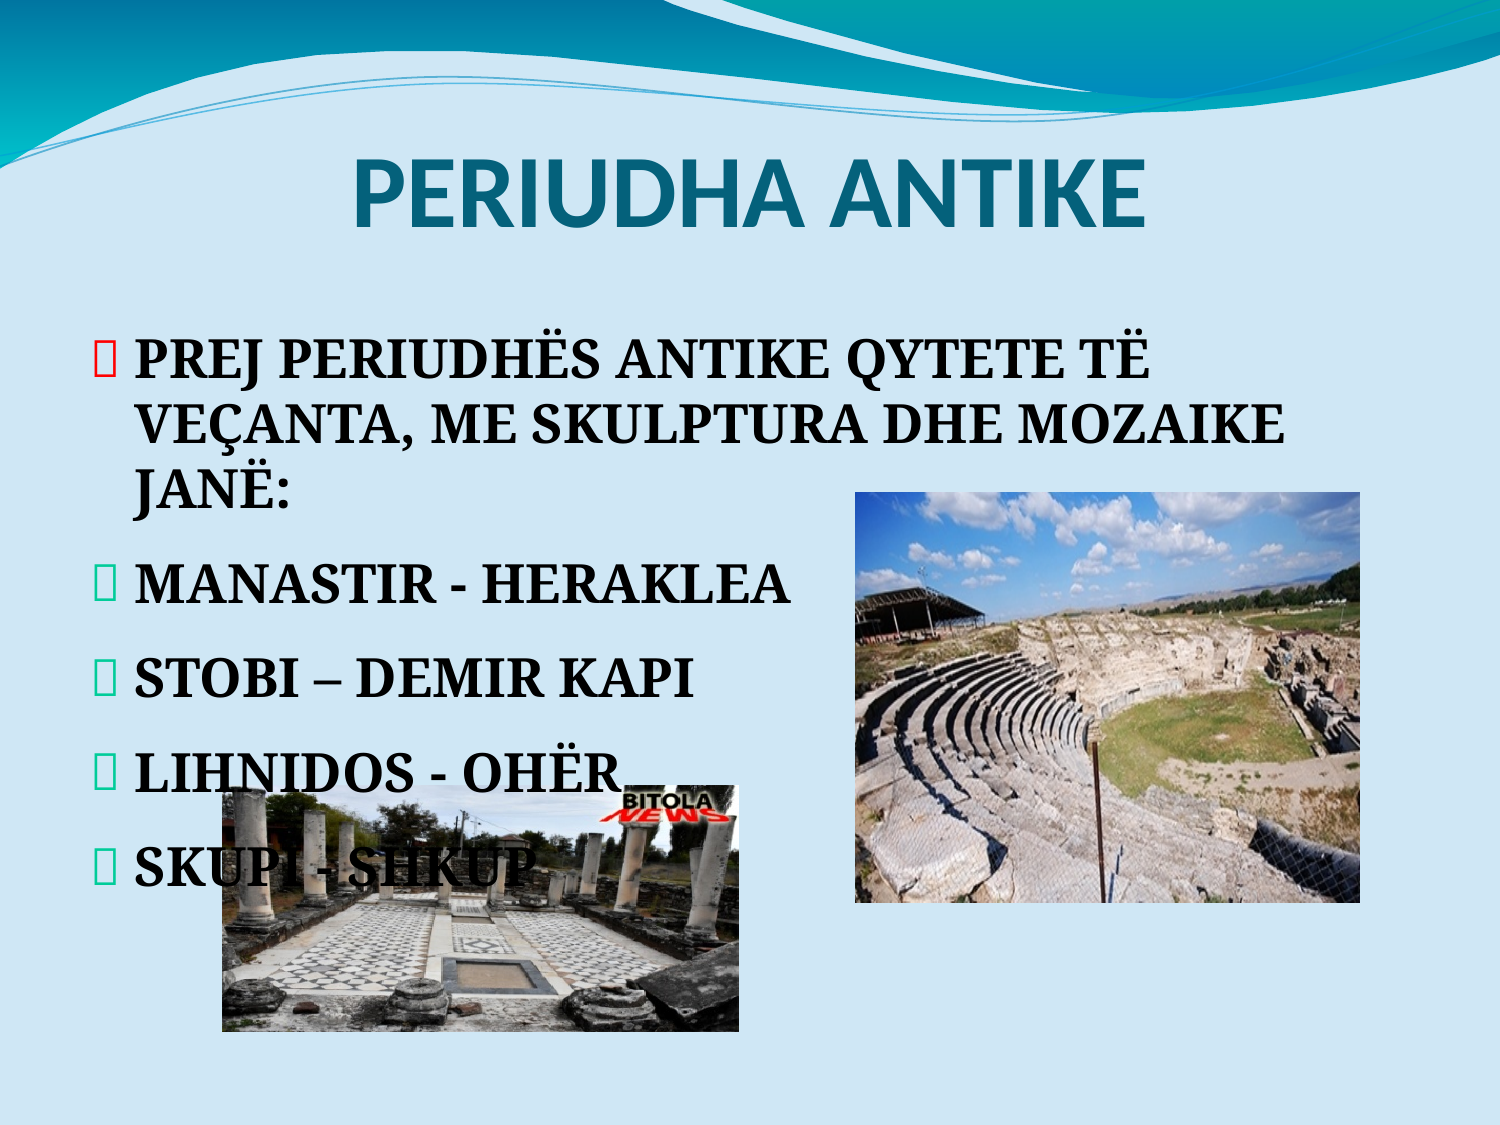

# PERIUDHA ANTIKE
PREJ PERIUDHËS ANTIKE QYTETE TË VEÇANTA, ME SKULPTURA DHE MOZAIKE JANË:
MANASTIR - HERAKLEA
STOBI – DEMIR KAPI
LIHNIDOS - OHËR
SKUPI - SHKUP